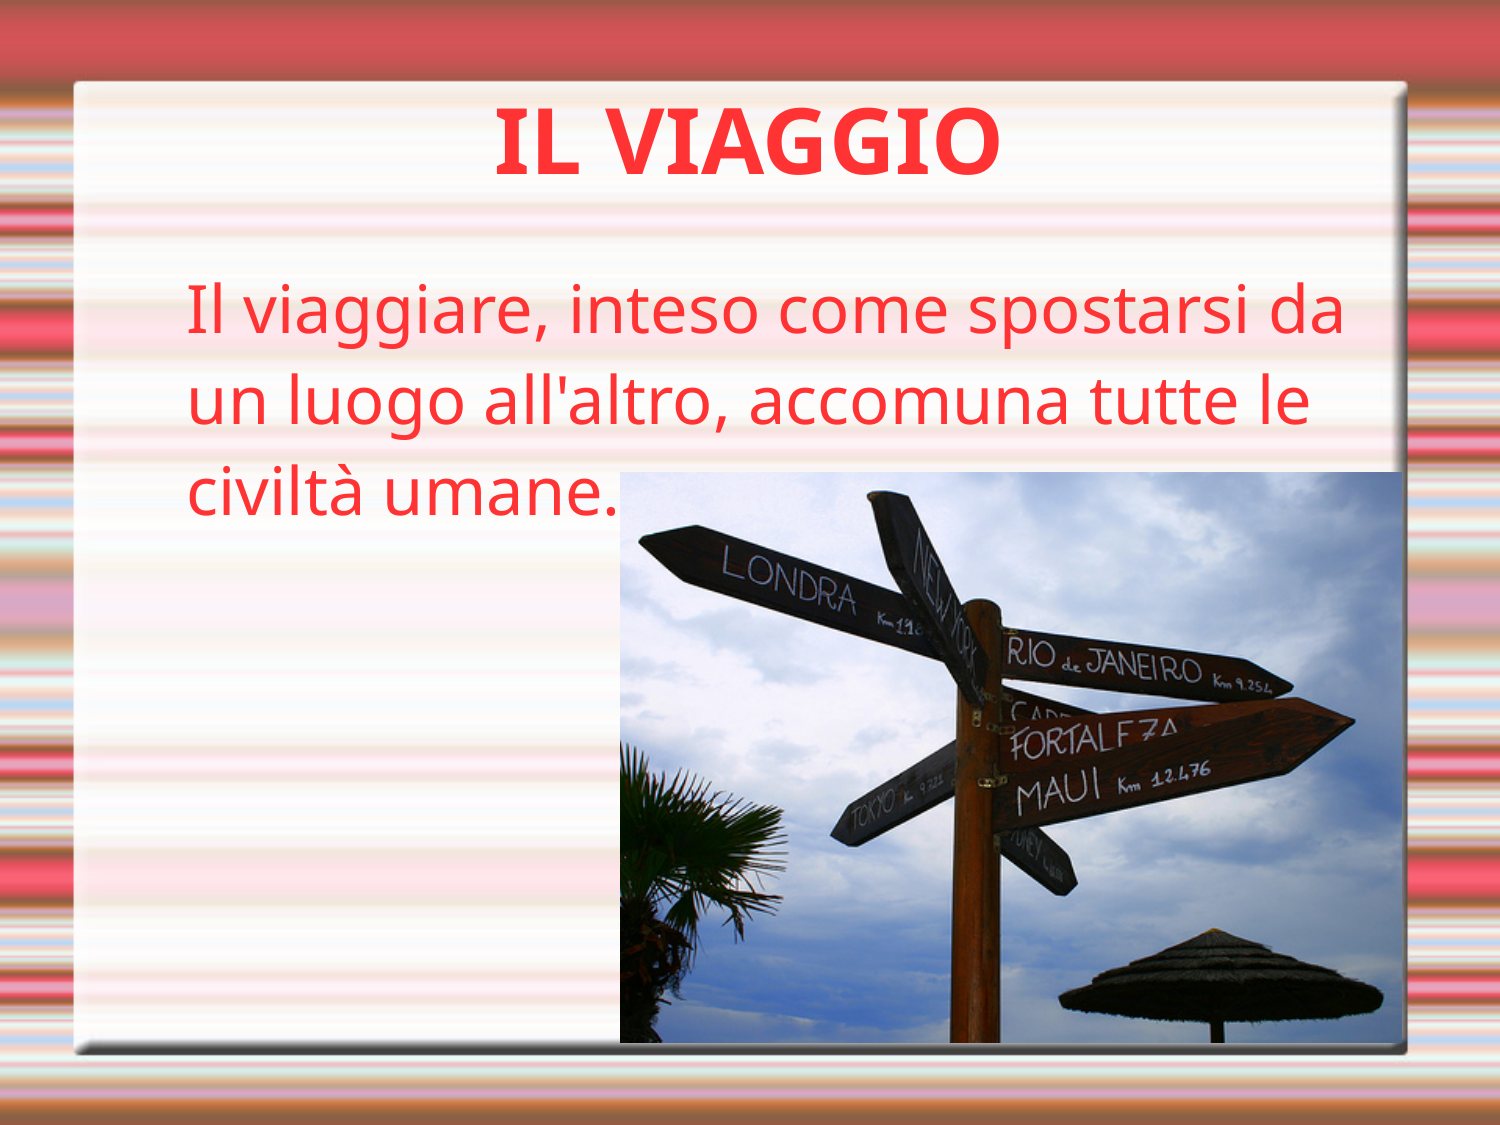

# IL VIAGGIO
Il viaggiare, inteso come spostarsi da un luogo all'altro, accomuna tutte le civiltà umane.